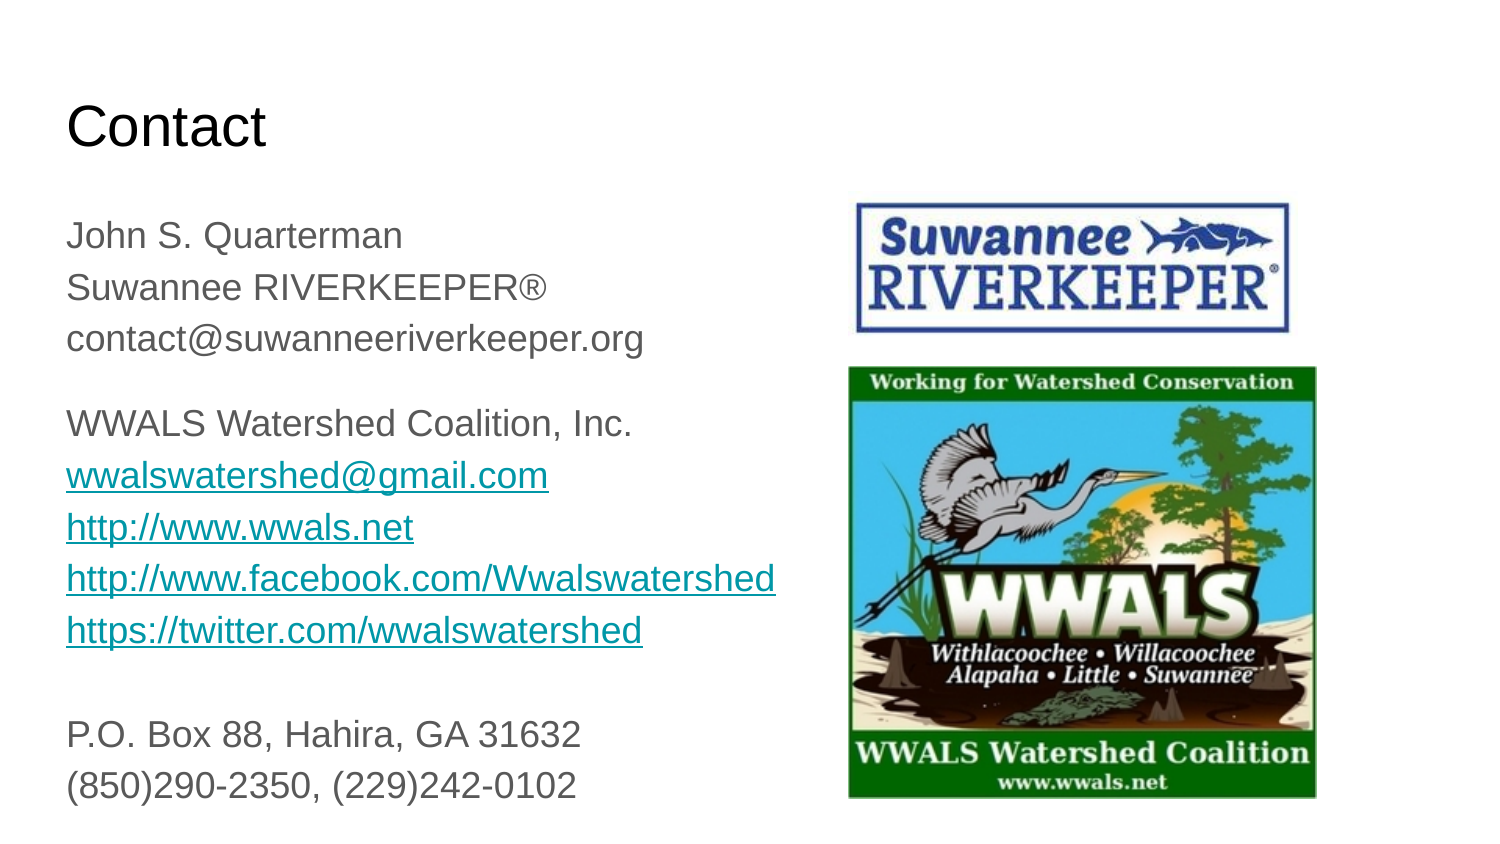

# Contact
John S. Quarterman
Suwannee RIVERKEEPER®
contact@suwanneeriverkeeper.org
WWALS Watershed Coalition, Inc.
wwalswatershed@gmail.com
http://www.wwals.net
http://www.facebook.com/Wwalswatershed
https://twitter.com/wwalswatershed
P.O. Box 88, Hahira, GA 31632
(850)290-2350, (229)242-0102